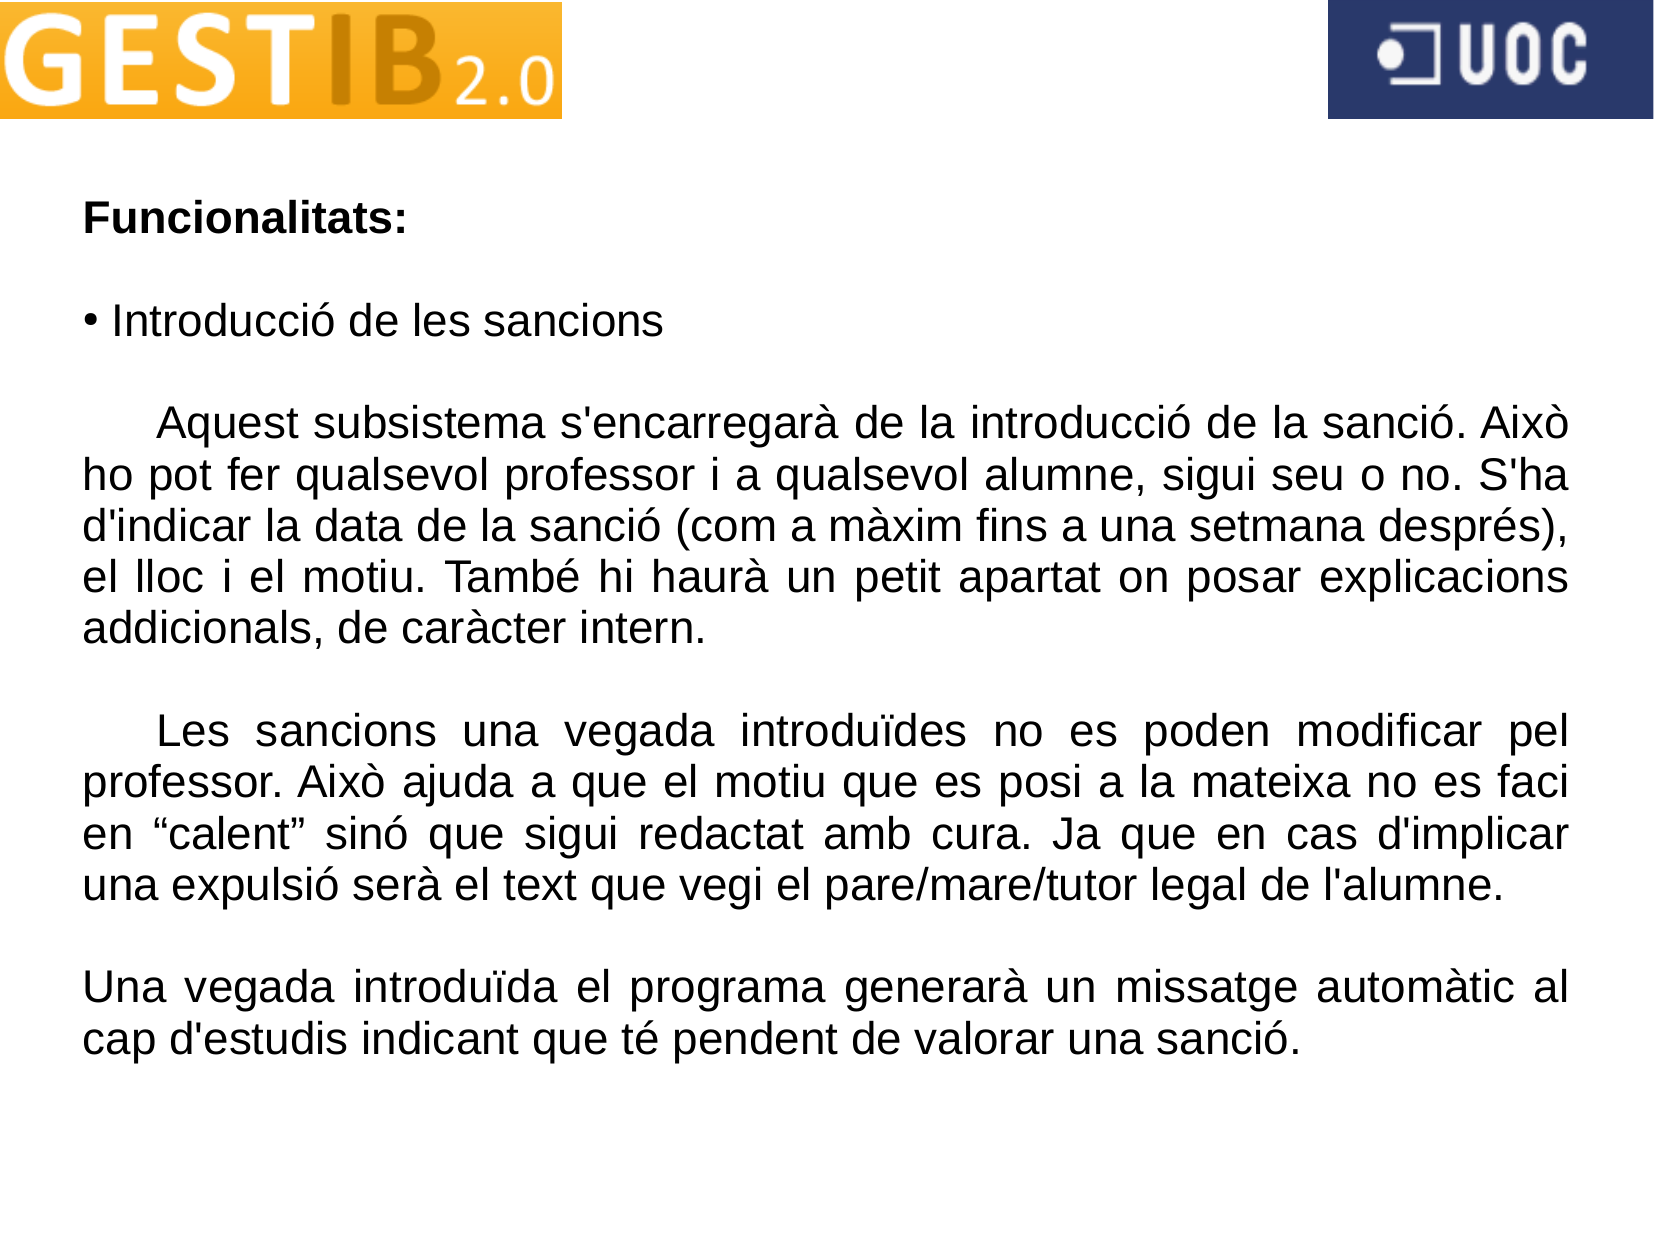

# Funcionalitats:
 Introducció de les sancions
	Aquest subsistema s'encarregarà de la introducció de la sanció. Això ho pot fer qualsevol professor i a qualsevol alumne, sigui seu o no. S'ha d'indicar la data de la sanció (com a màxim fins a una setmana després), el lloc i el motiu. També hi haurà un petit apartat on posar explicacions addicionals, de caràcter intern.
	Les sancions una vegada introduïdes no es poden modificar pel professor. Això ajuda a que el motiu que es posi a la mateixa no es faci en “calent” sinó que sigui redactat amb cura. Ja que en cas d'implicar una expulsió serà el text que vegi el pare/mare/tutor legal de l'alumne.
Una vegada introduïda el programa generarà un missatge automàtic al cap d'estudis indicant que té pendent de valorar una sanció.